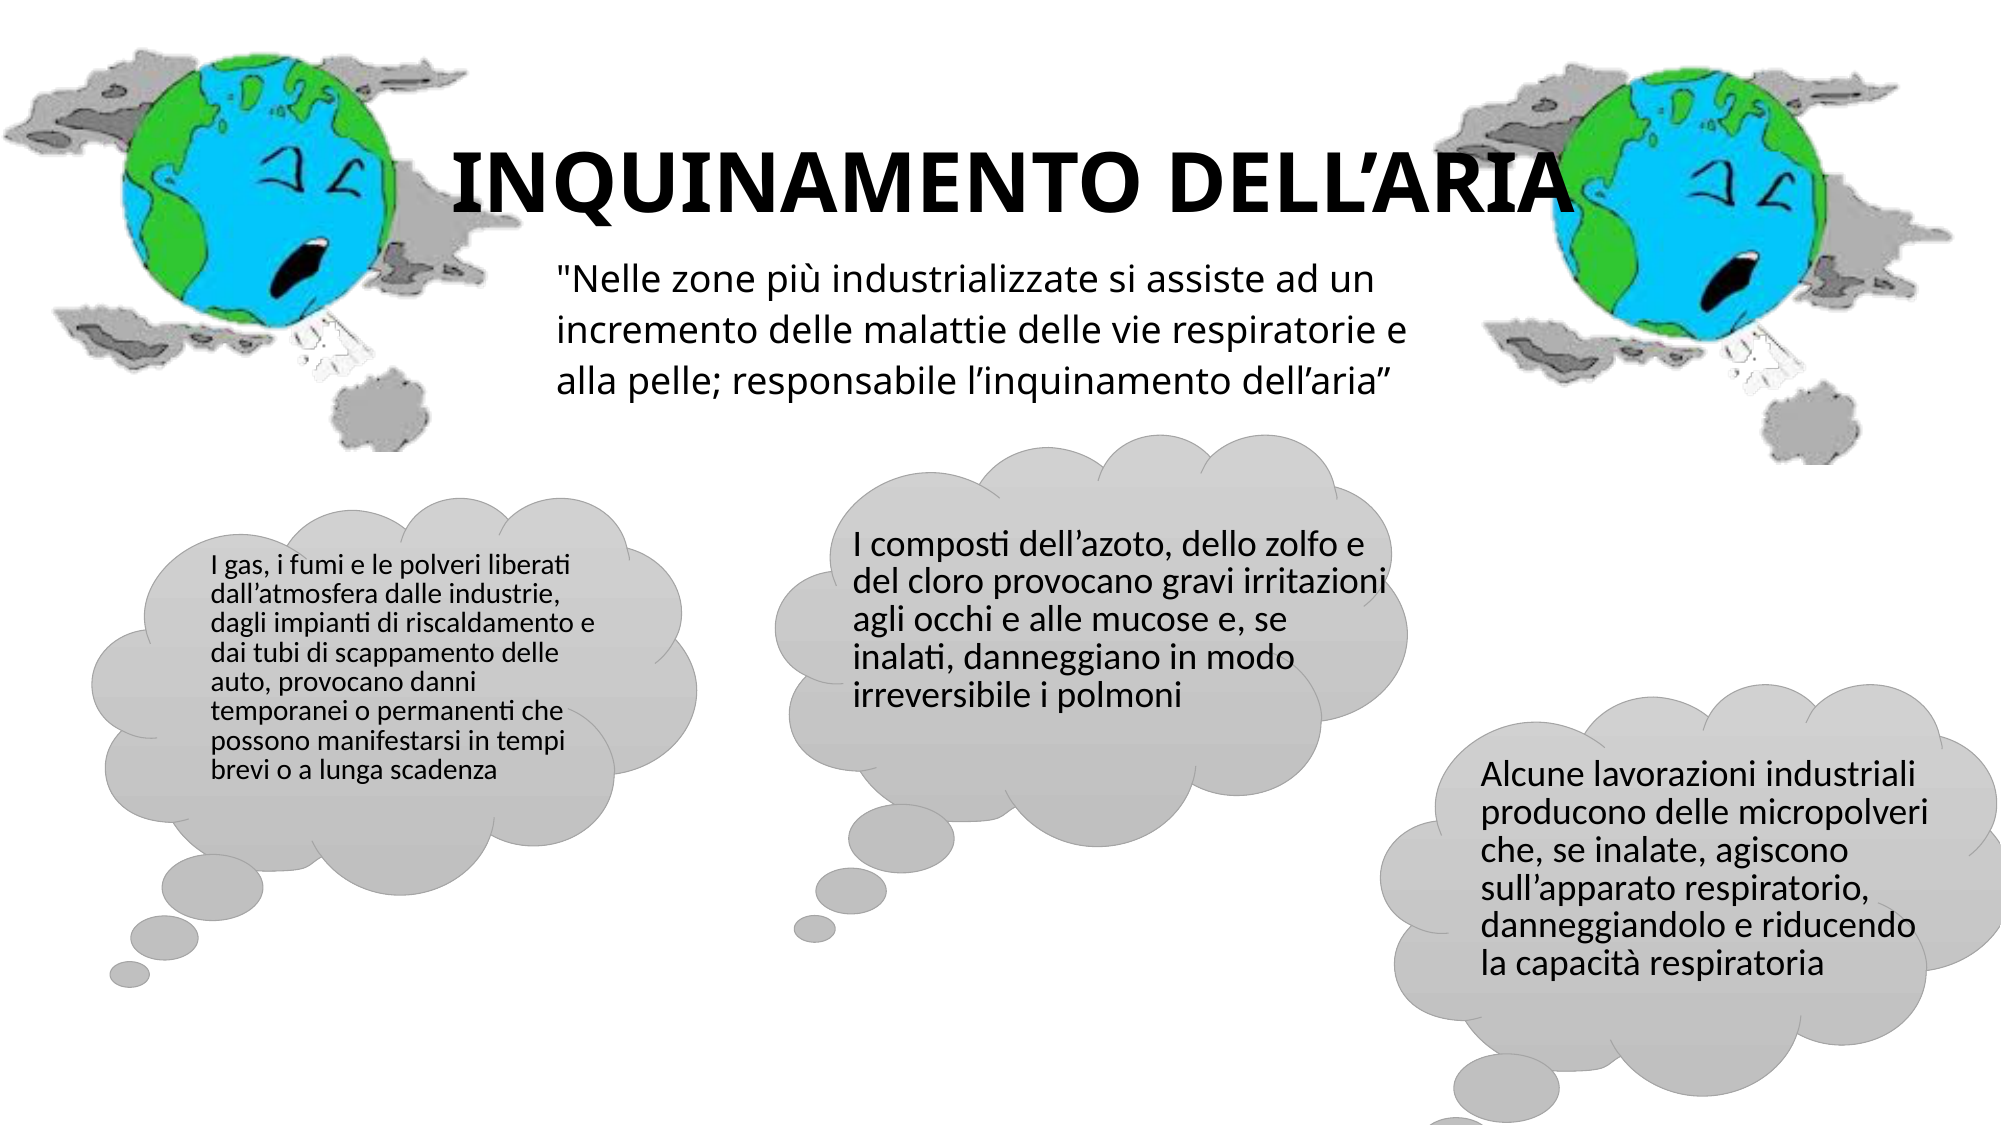

INQUINAMENTO DELL’ARIA
"Nelle zone più industrializzate si assiste ad un incremento delle malattie delle vie respiratorie e alla pelle; responsabile l’inquinamento dell’aria”
I composti dell’azoto, dello zolfo e del cloro provocano gravi irritazioni agli occhi e alle mucose e, se inalati, danneggiano in modo irreversibile i polmoni
I gas, i fumi e le polveri liberati dall’atmosfera dalle industrie, dagli impianti di riscaldamento e dai tubi di scappamento delle auto, provocano danni temporanei o permanenti che possono manifestarsi in tempi brevi o a lunga scadenza
Alcune lavorazioni industriali producono delle micropolveri che, se inalate, agiscono sull’apparato respiratorio, danneggiandolo e riducendo la capacità respiratoria